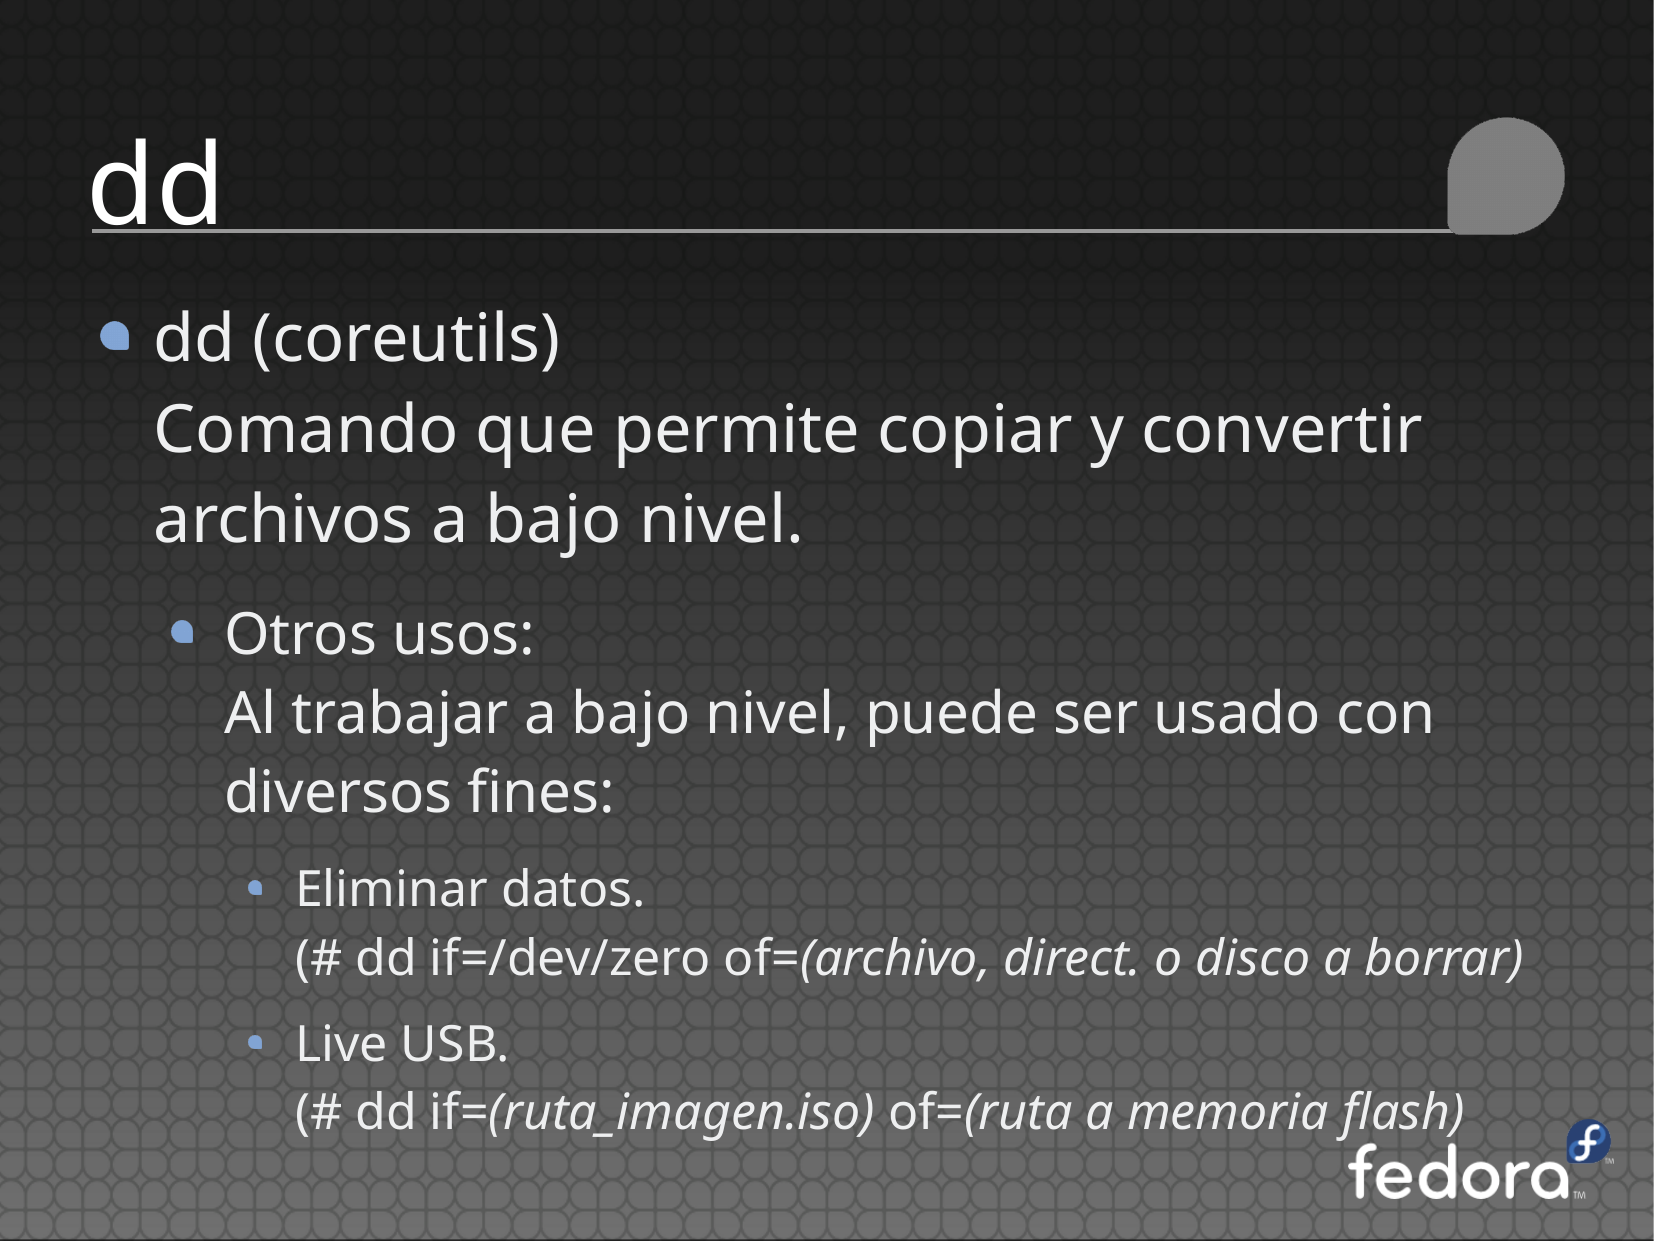

# dd
dd (coreutils)
Comando que permite copiar y convertir archivos a bajo nivel.
Otros usos:
Al trabajar a bajo nivel, puede ser usado con diversos fines:
Eliminar datos.
(# dd if=/dev/zero of=(archivo, direct. o disco a borrar)
Live USB.
(# dd if=(ruta_imagen.iso) of=(ruta a memoria flash)